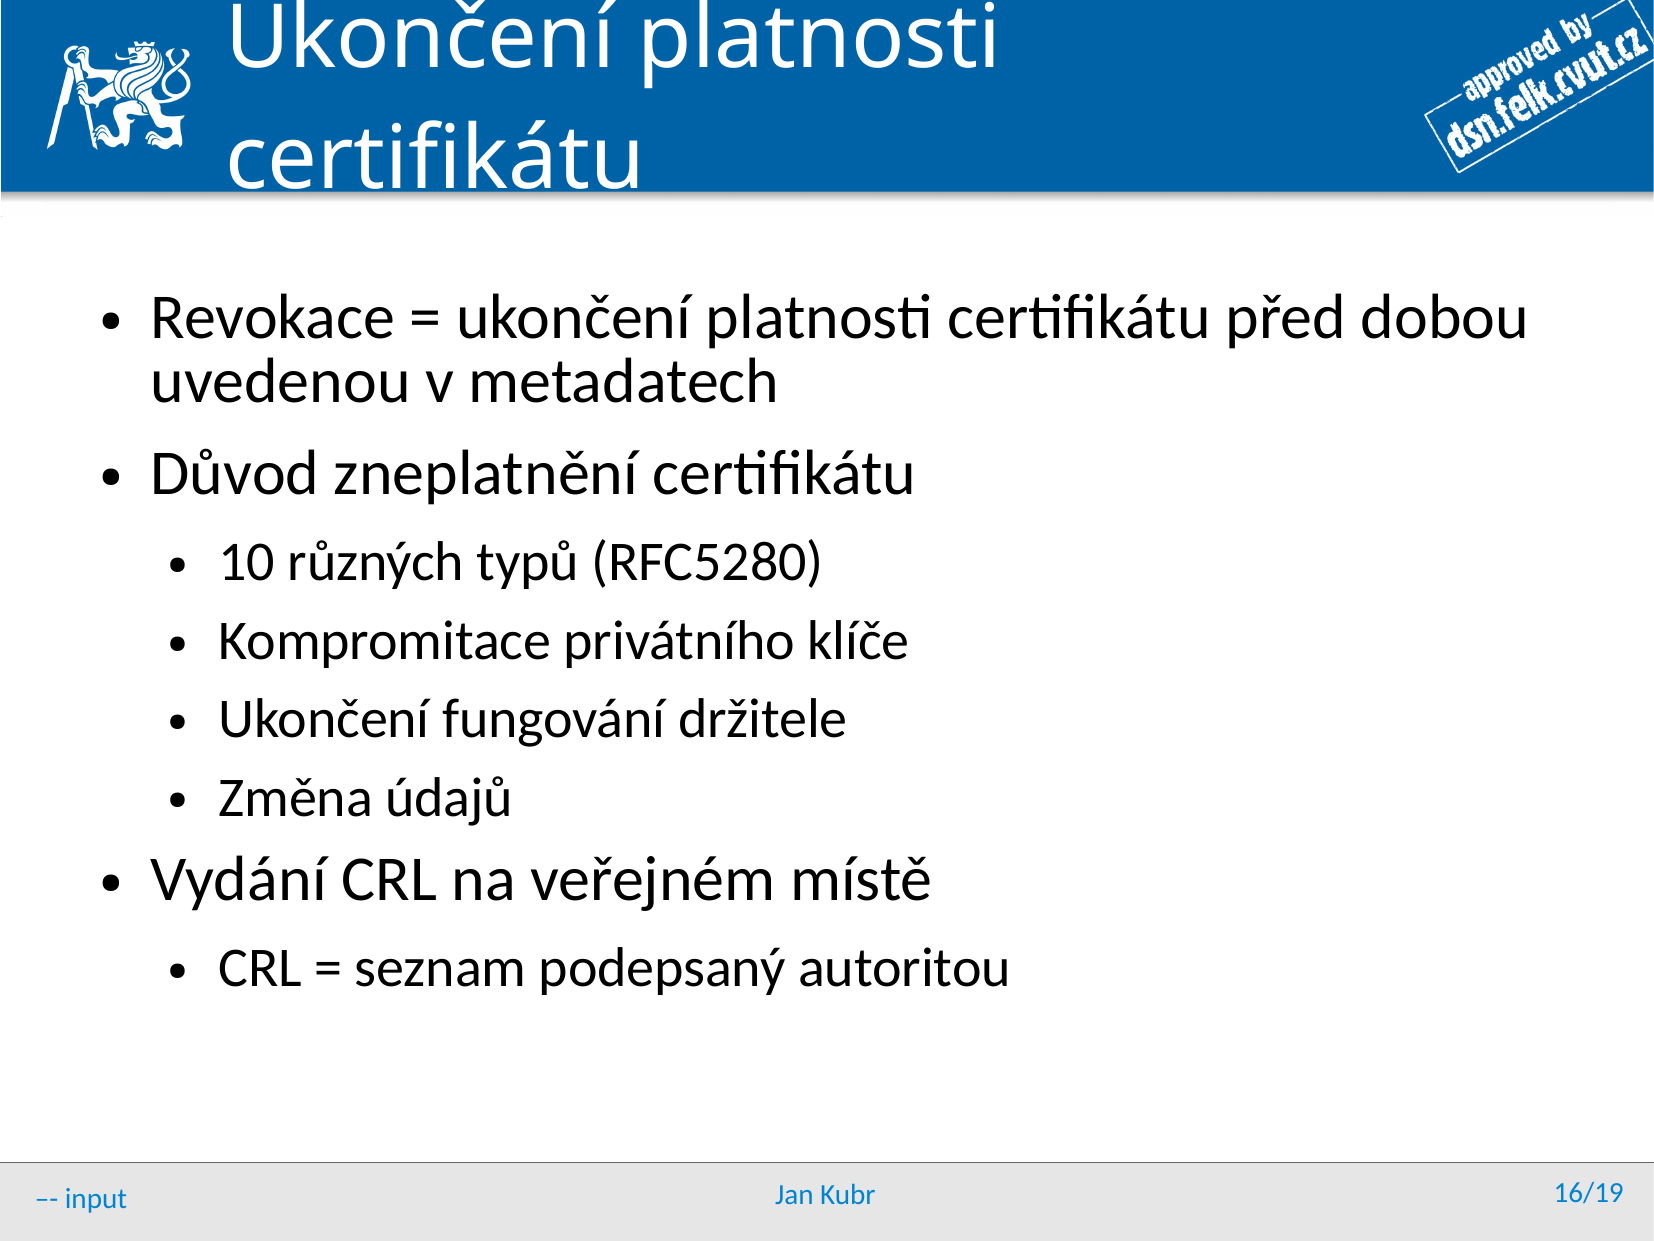

# Ukončení platnosti certifikátu
Revokace = ukončení platnosti certifikátu před dobou uvedenou v metadatech
Důvod zneplatnění certifikátu
10 různých typů (RFC5280)
Kompromitace privátního klíče
Ukončení fungování držitele
Změna údajů
Vydání CRL na veřejném místě
CRL = seznam podepsaný autoritou
16
Jan Kubr
02/2006